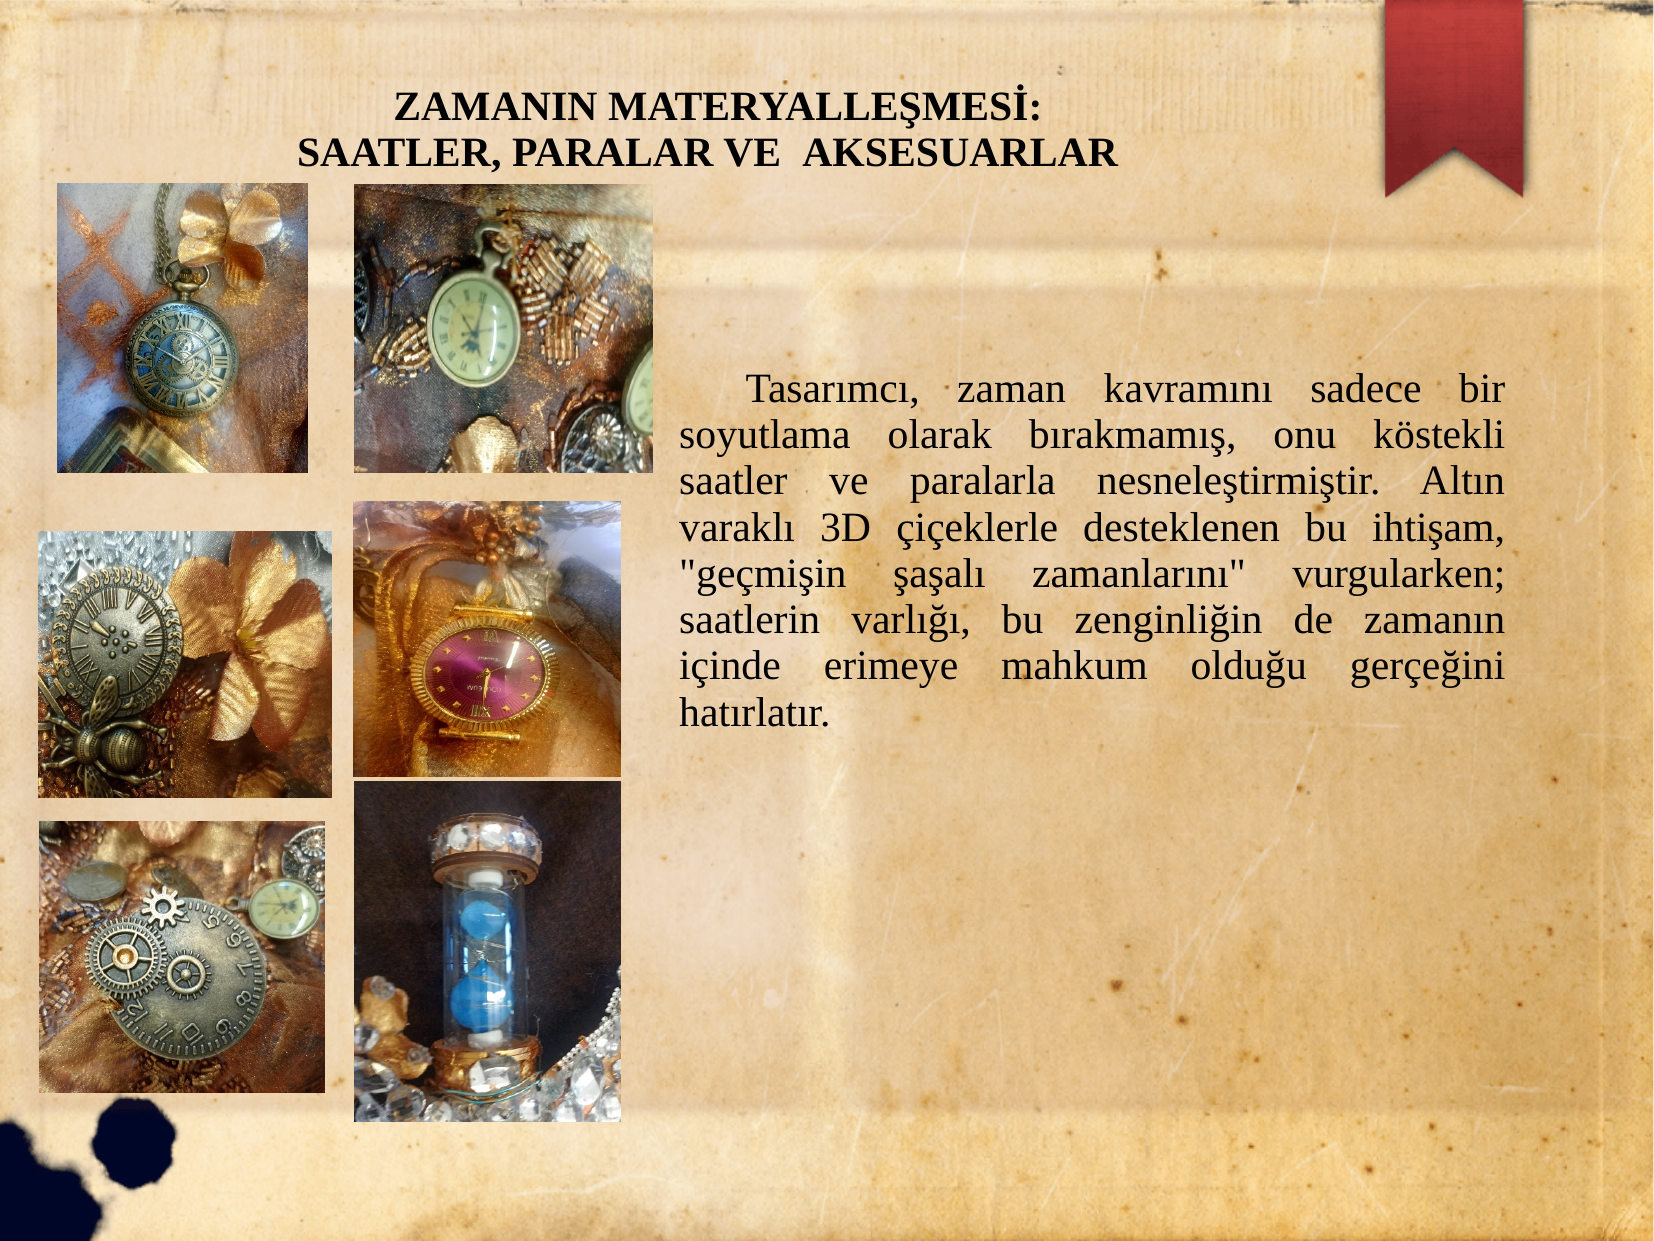

ZAMANIN MATERYALLEŞMESİ:
 SAATLER, PARALAR VE AKSESUARLAR
# ​ Tasarımcı, zaman kavramını sadece bir soyutlama olarak bırakmamış, onu köstekli saatler ve paralarla nesneleştirmiştir. Altın varaklı 3D çiçeklerle desteklenen bu ihtişam, "geçmişin şaşalı zamanlarını" vurgularken; saatlerin varlığı, bu zenginliğin de zamanın içinde erimeye mahkum olduğu gerçeğini hatırlatır.